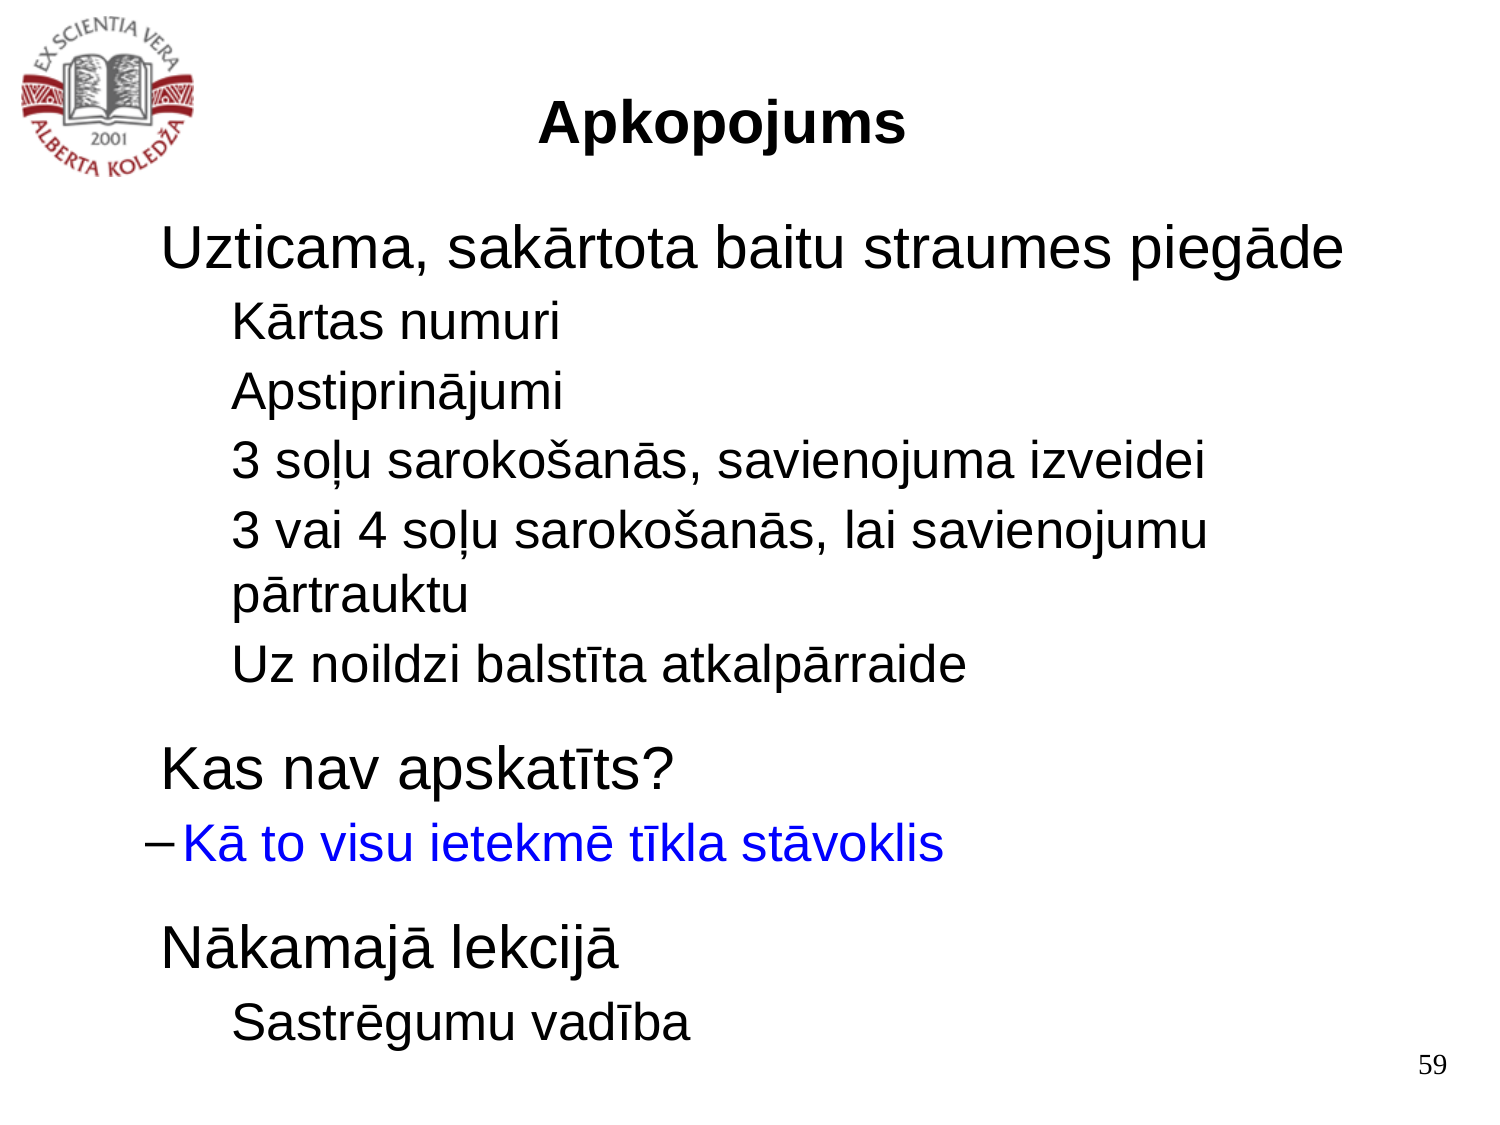

# Apkopojums
Uzticama, sakārtota baitu straumes piegāde
Kārtas numuri
Apstiprinājumi
3 soļu sarokošanās, savienojuma izveidei
3 vai 4 soļu sarokošanās, lai savienojumu pārtrauktu
Uz noildzi balstīta atkalpārraide
Kas nav apskatīts?
Kā to visu ietekmē tīkla stāvoklis
Nākamajā lekcijā
Sastrēgumu vadība